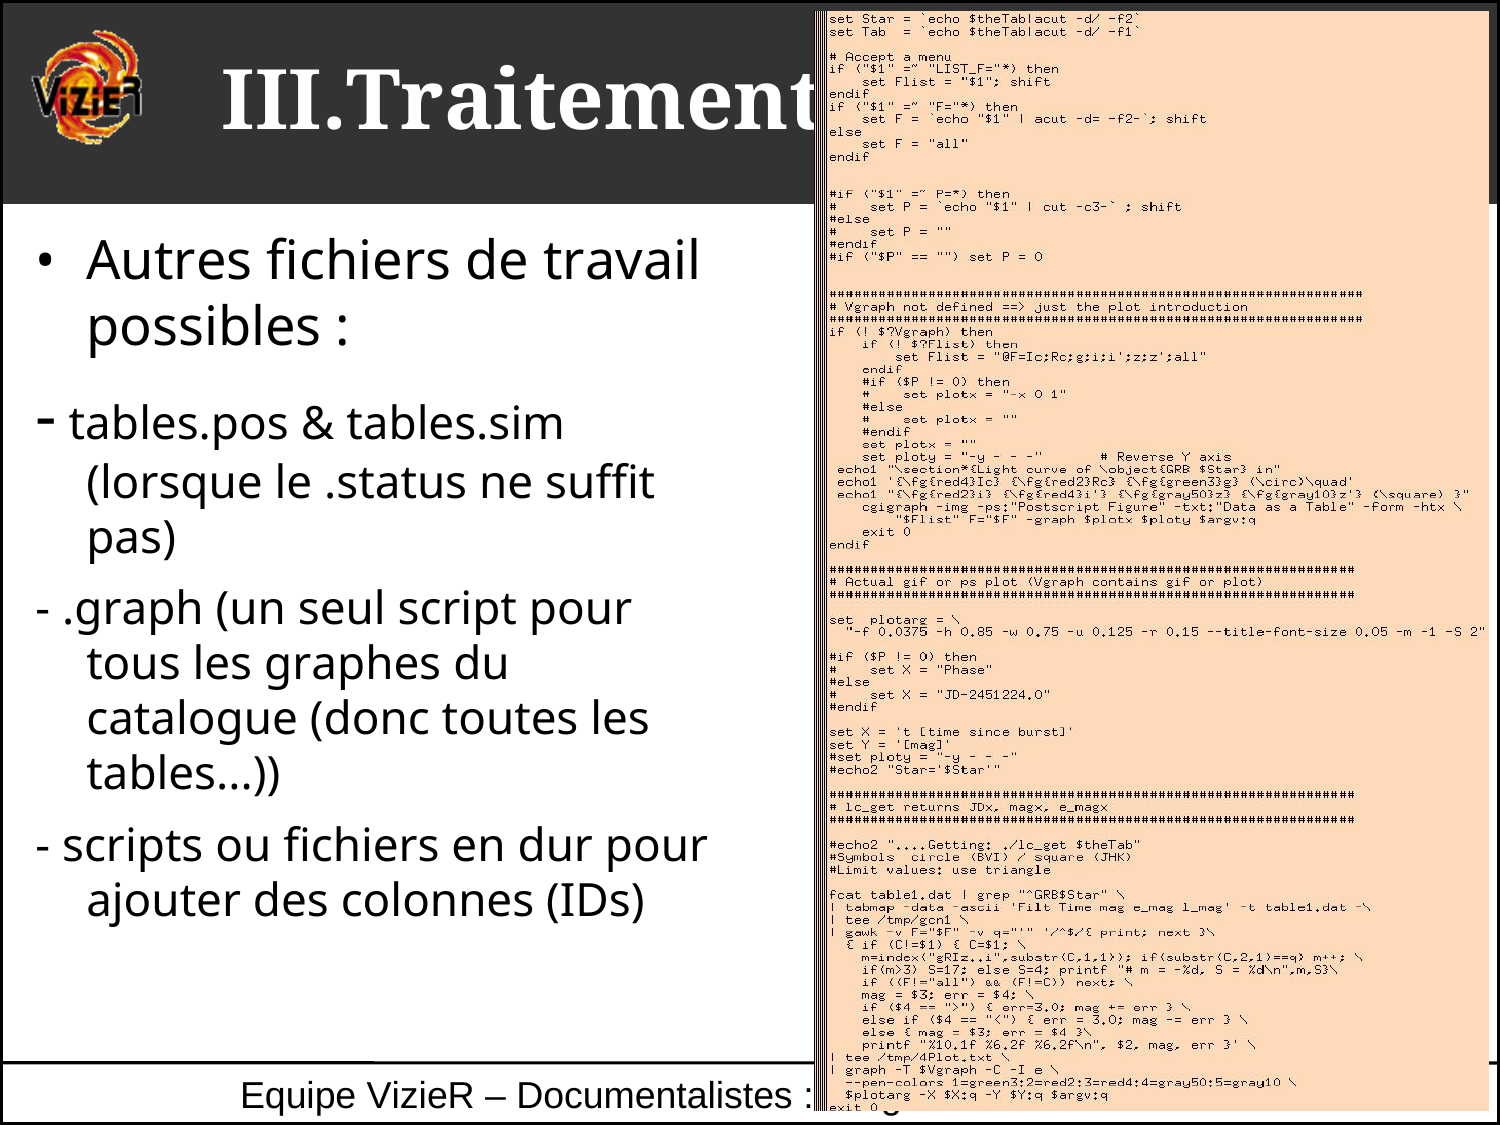

# III.Traitement pour VizieR
Autres fichiers de travail possibles :
- tables.pos & tables.sim (lorsque le .status ne suffit pas)‏
- .graph (un seul script pour tous les graphes du catalogue (donc toutes les tables...))‏
- scripts ou fichiers en dur pour ajouter des colonnes (IDs)‏